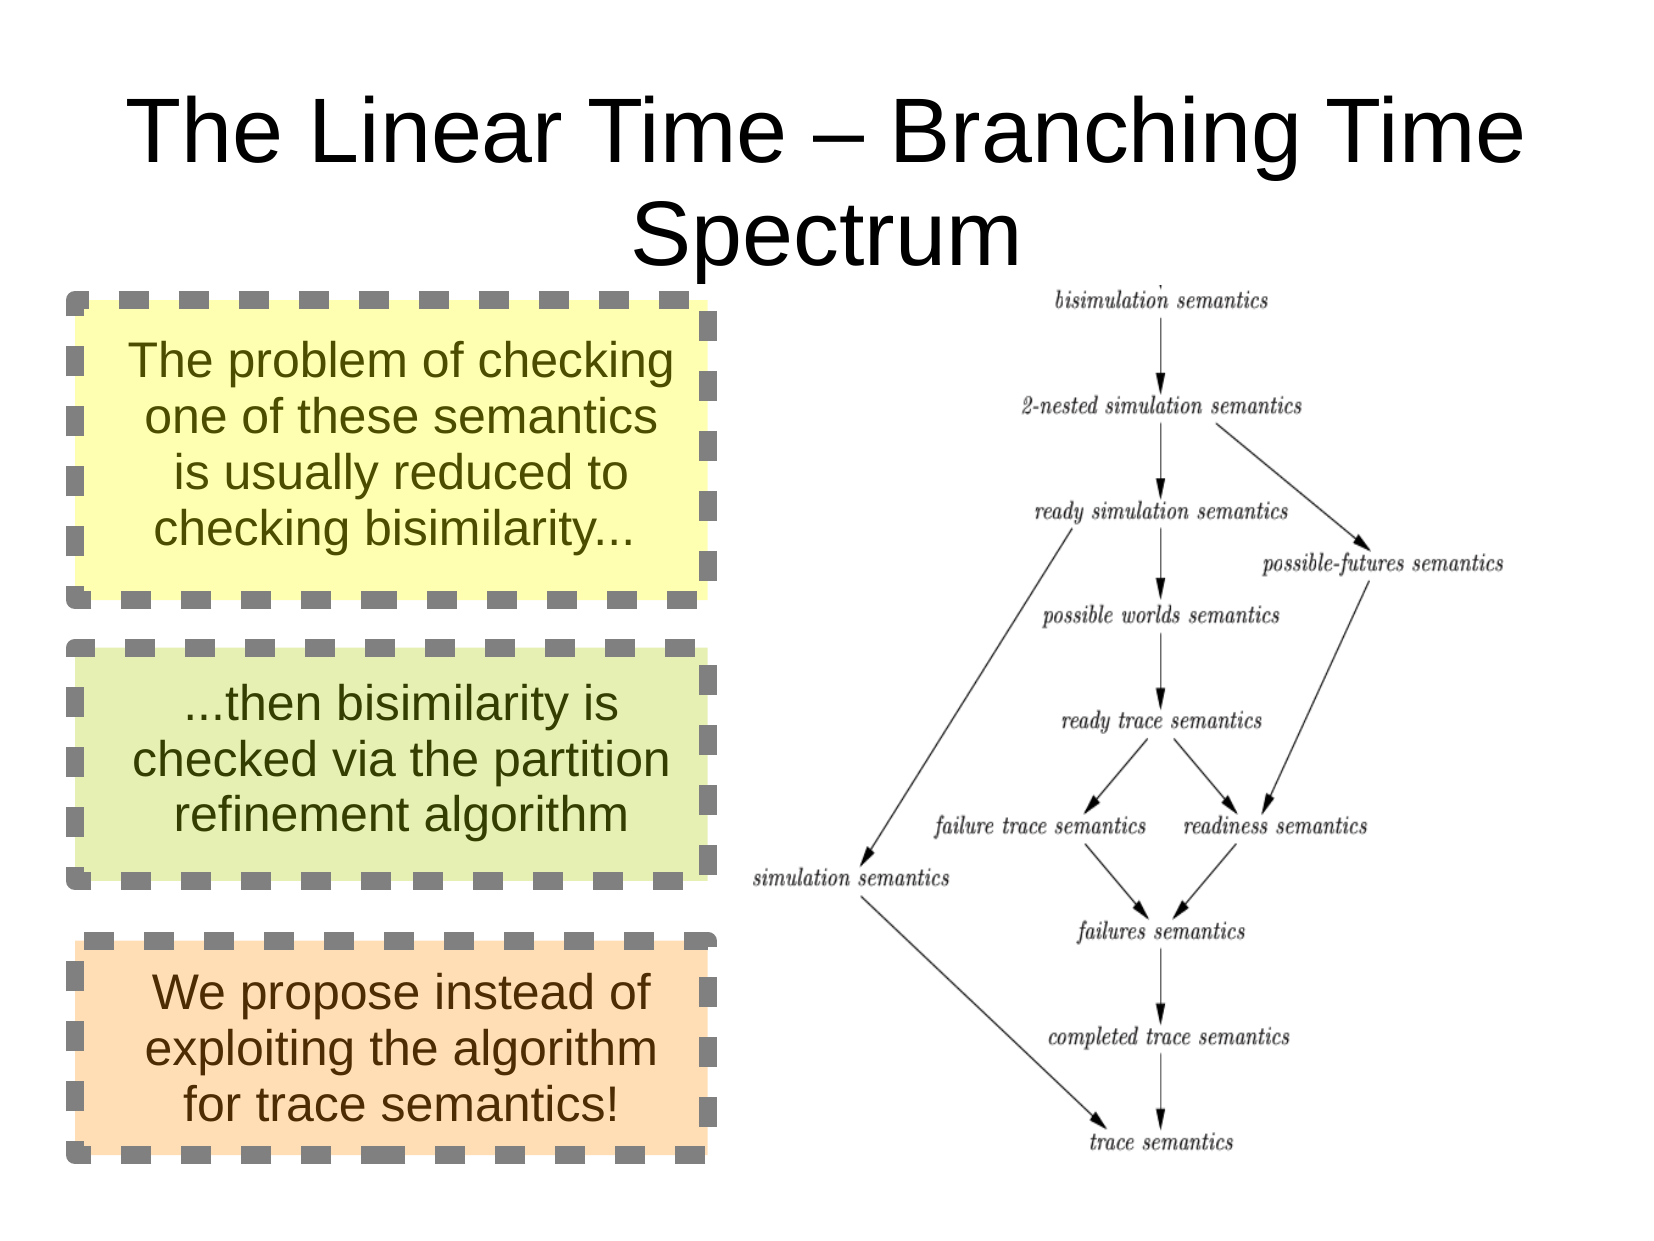

# The Linear Time – Branching Time Spectrum
The problem of checking one of these semantics is usually reduced to checking bisimilarity...
...then bisimilarity is checked via the partition refinement algorithm
We propose instead of exploiting the algorithm for trace semantics!